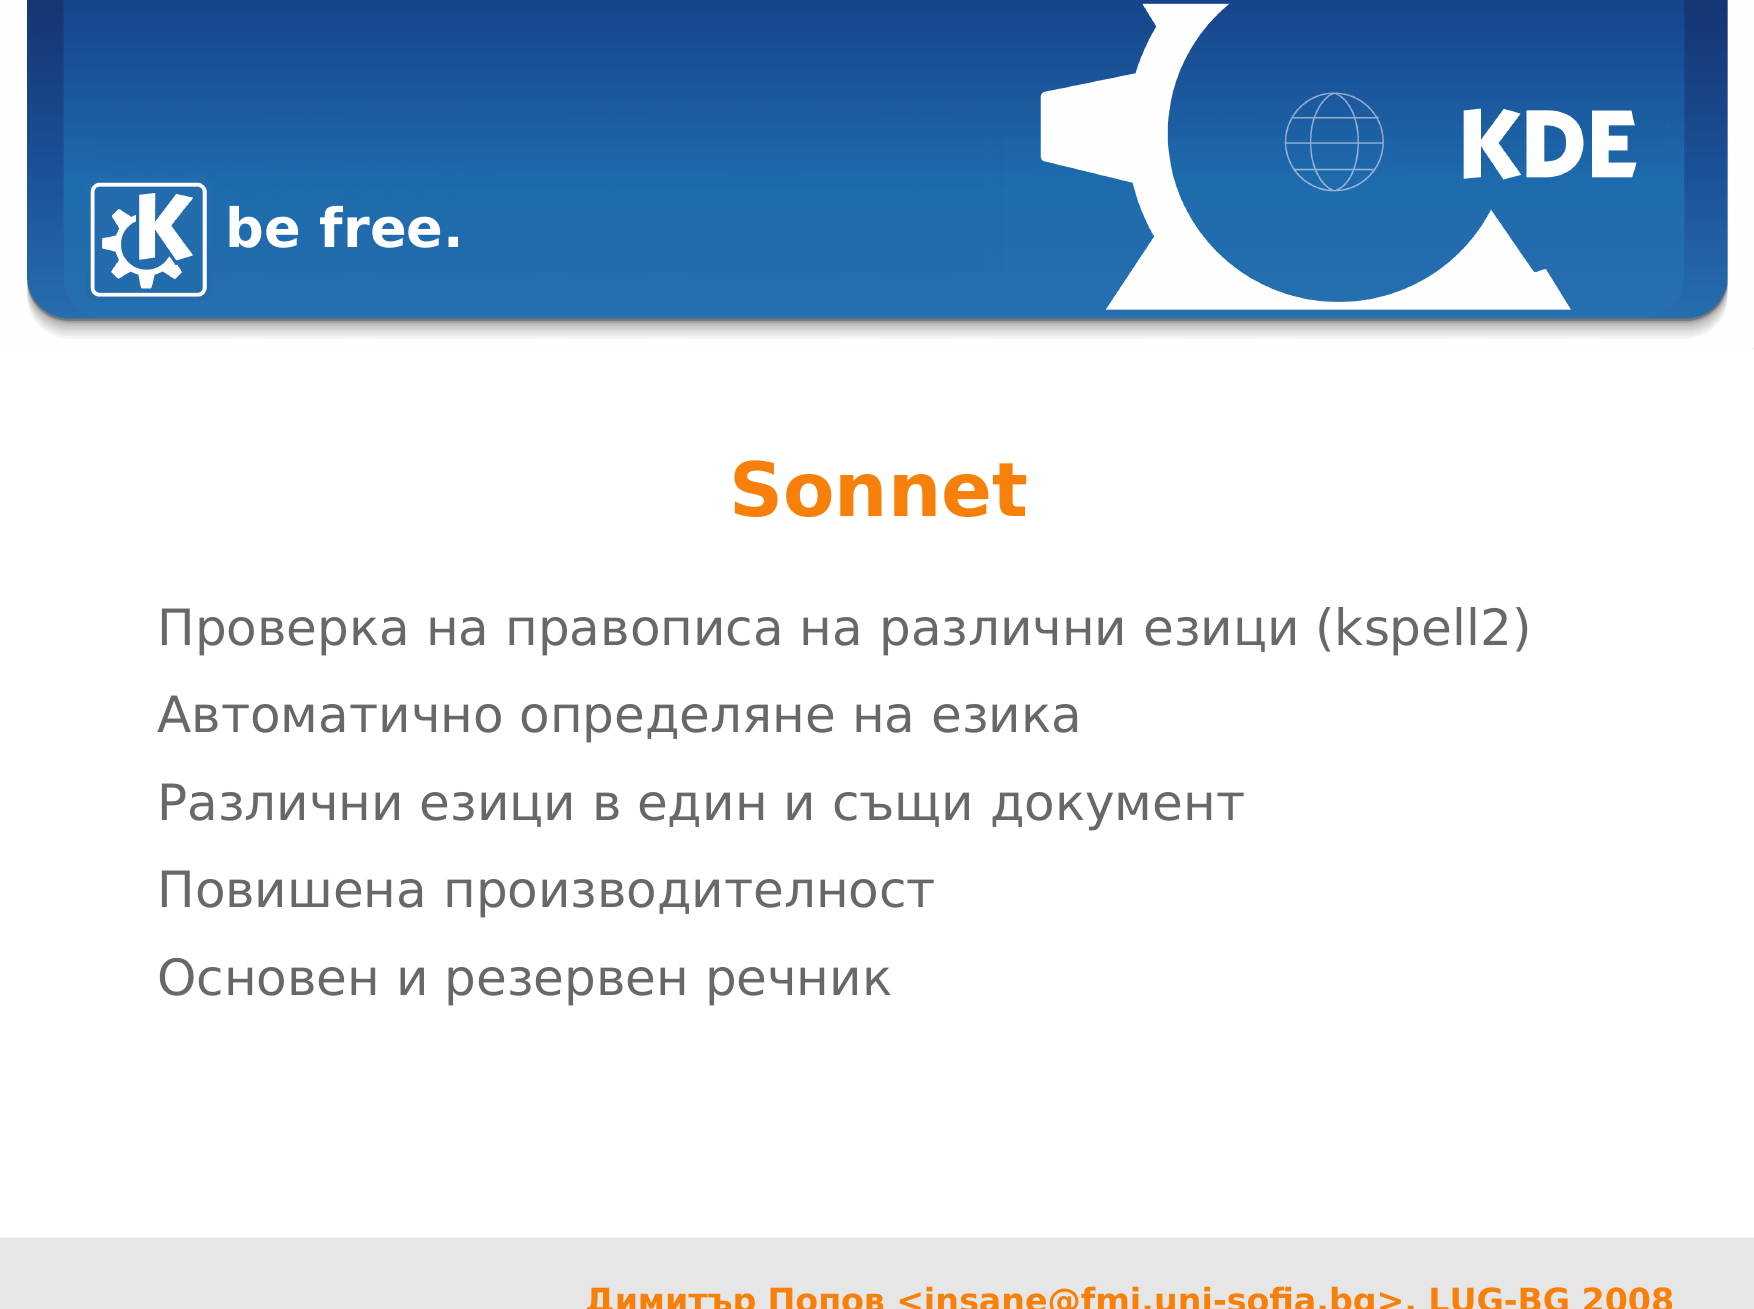

# be free.
Sonnet
Проверка на правописа на различни езици (kspell2)
Автоматично определяне на езика
Различни езици в един и същи документ
Повишена производителност
Основен и резервен речник